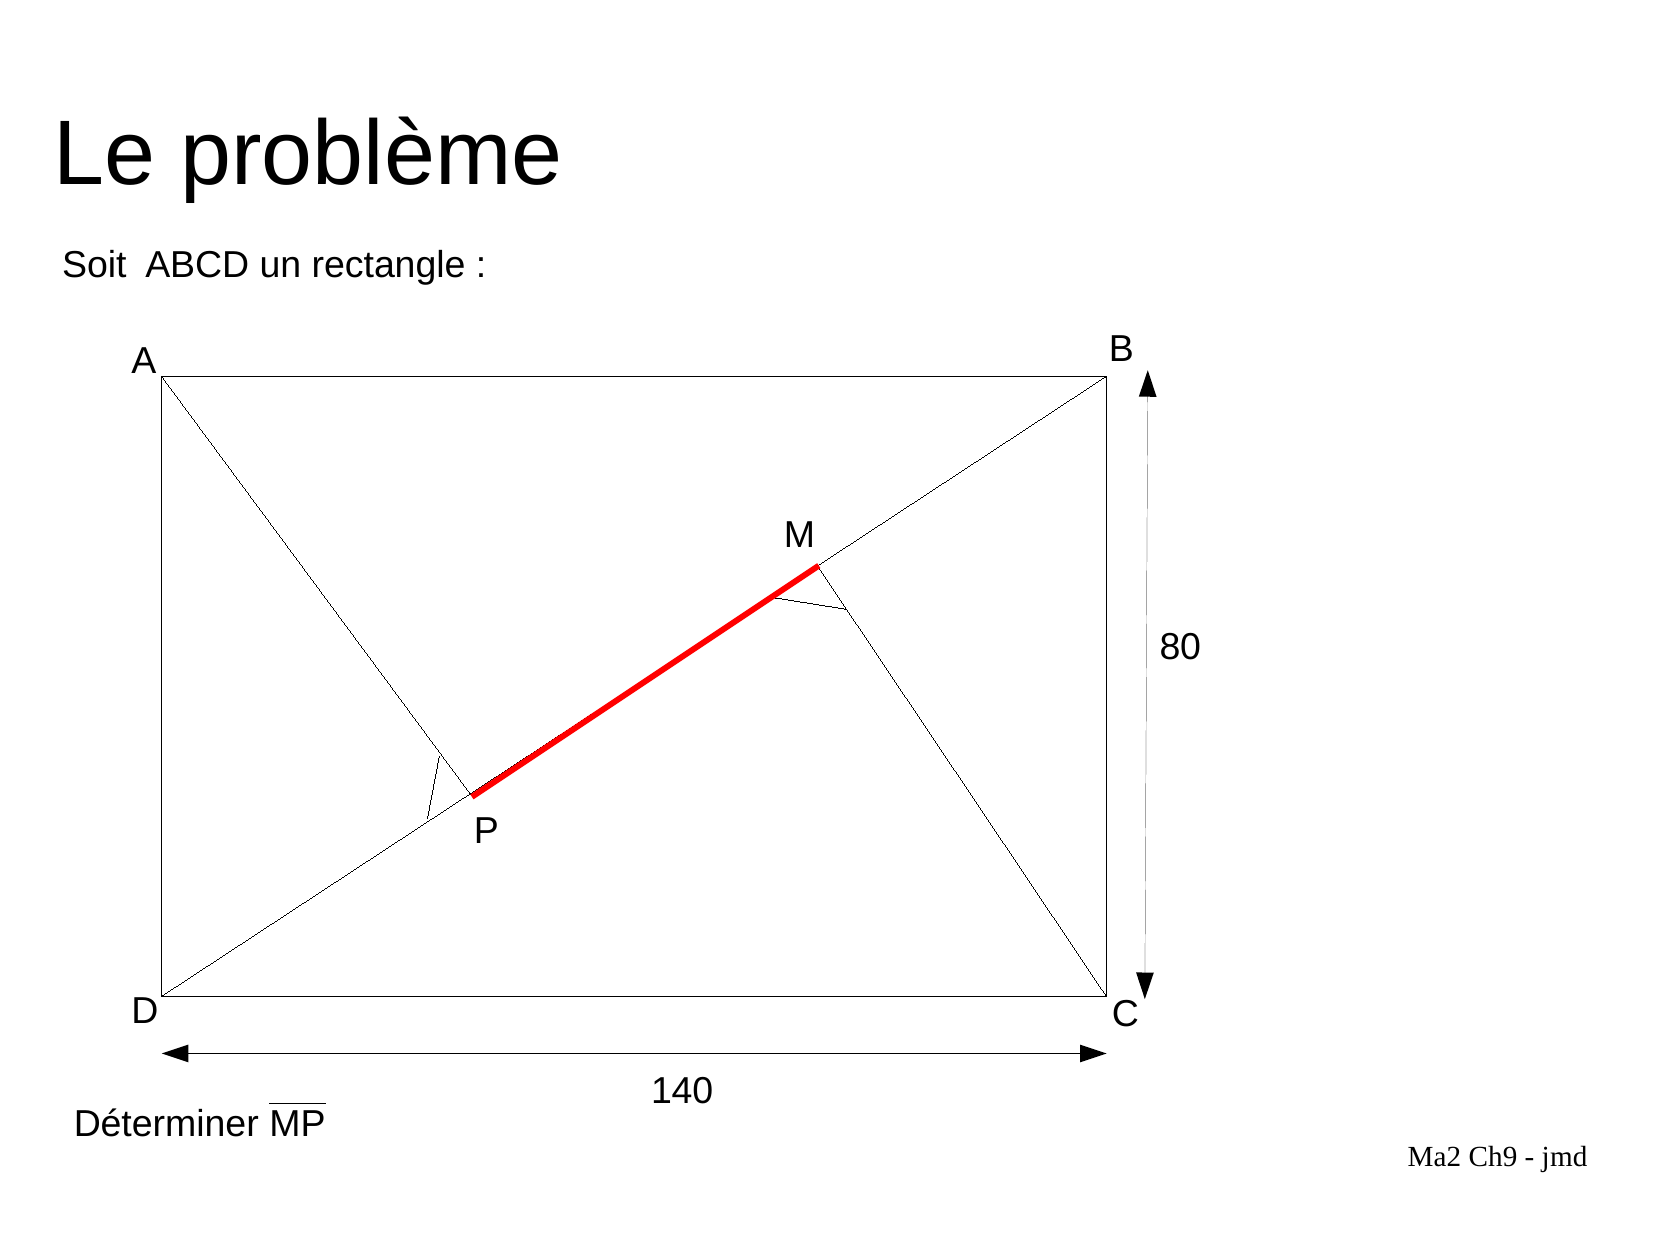

# Le problème
Soit ABCD un rectangle :
B
A
80
140
M
P
D
C
Déterminer MP